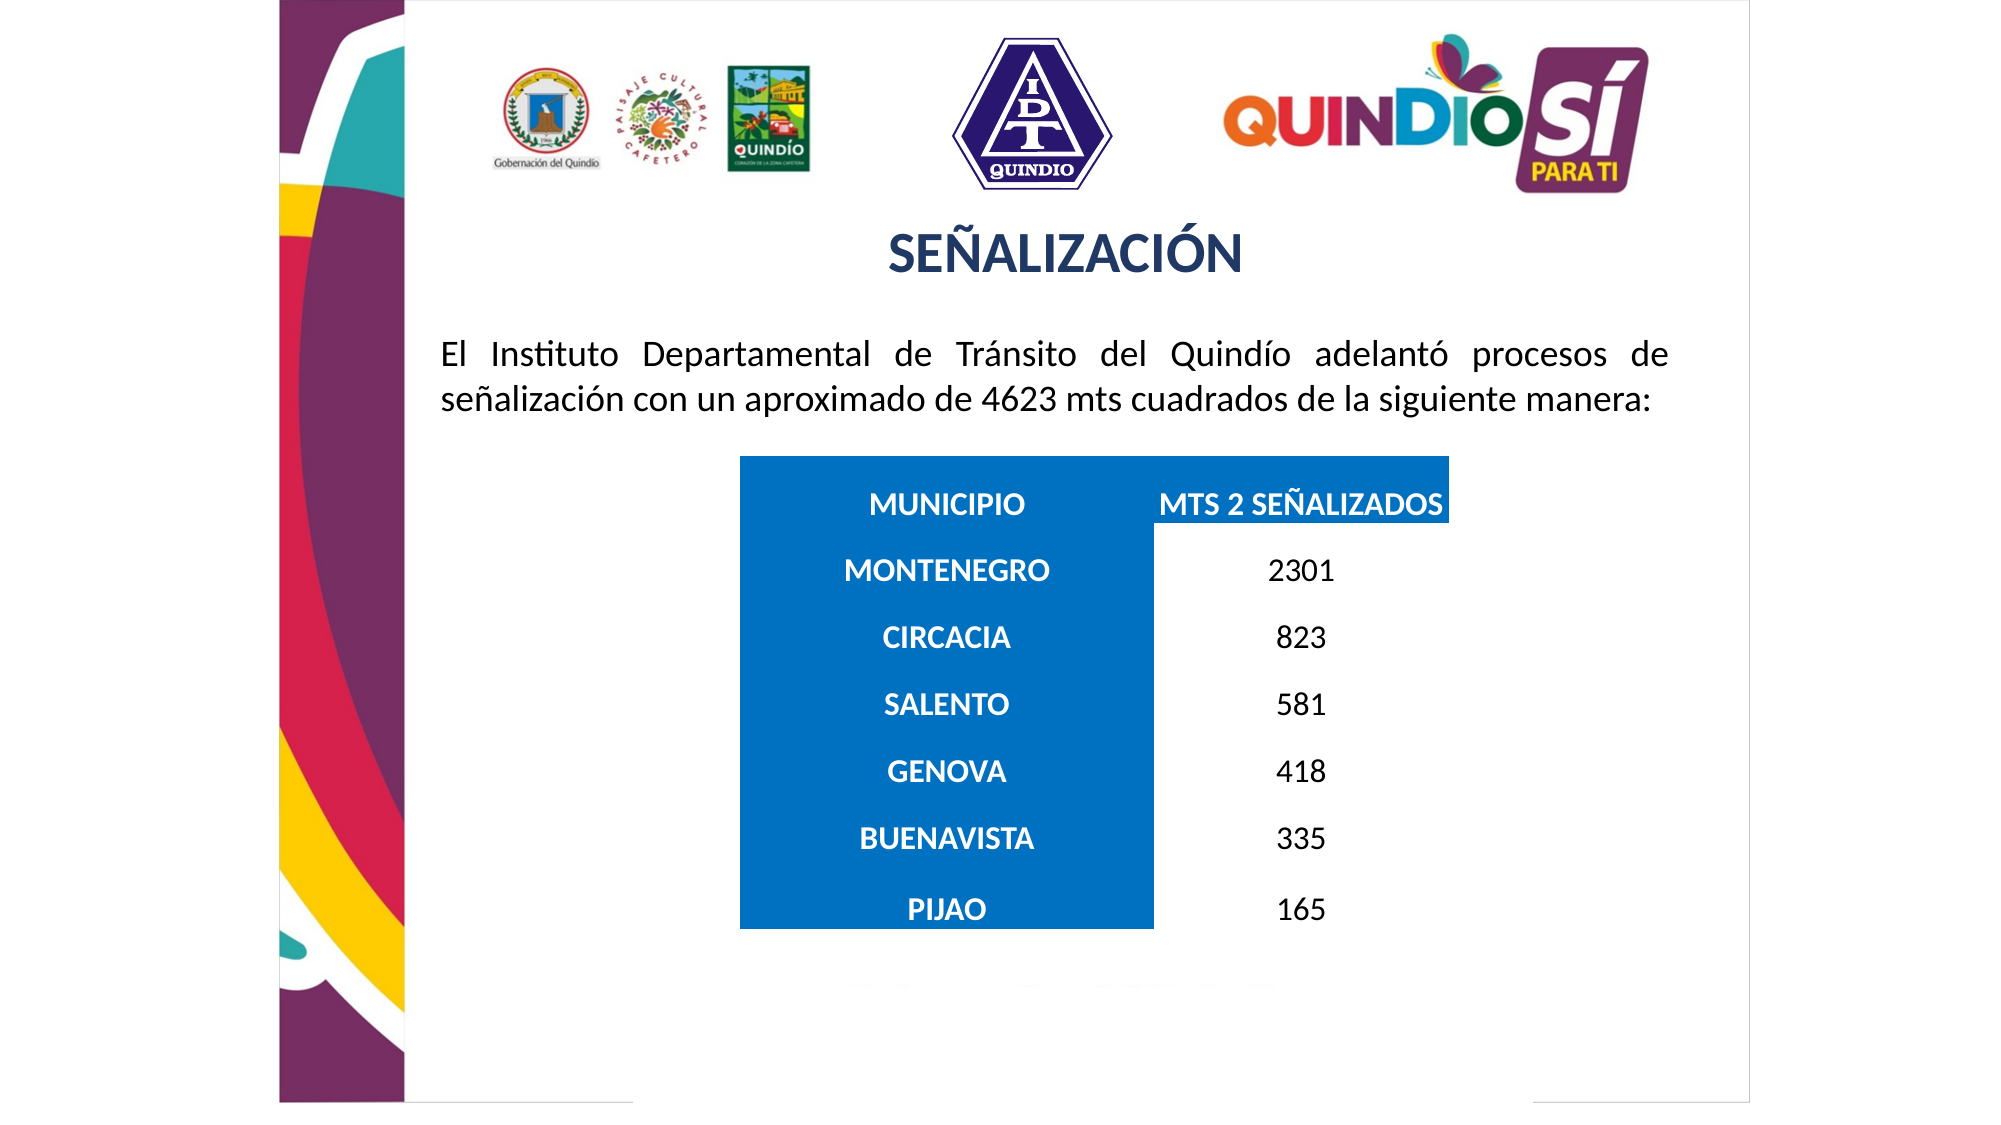

SEÑALIZACIÓN
El Instituto Departamental de Tránsito del Quindío adelantó procesos de señalización con un aproximado de 4623 mts cuadrados de la siguiente manera:
| MUNICIPIO | MTS 2 SEÑALIZADOS |
| --- | --- |
| MONTENEGRO | 2301 |
| CIRCACIA | 823 |
| SALENTO | 581 |
| GENOVA | 418 |
| BUENAVISTA | 335 |
| PIJAO | 165 |
GLORIA MERCEDES BUITRAGO SALAZAR
Directora General